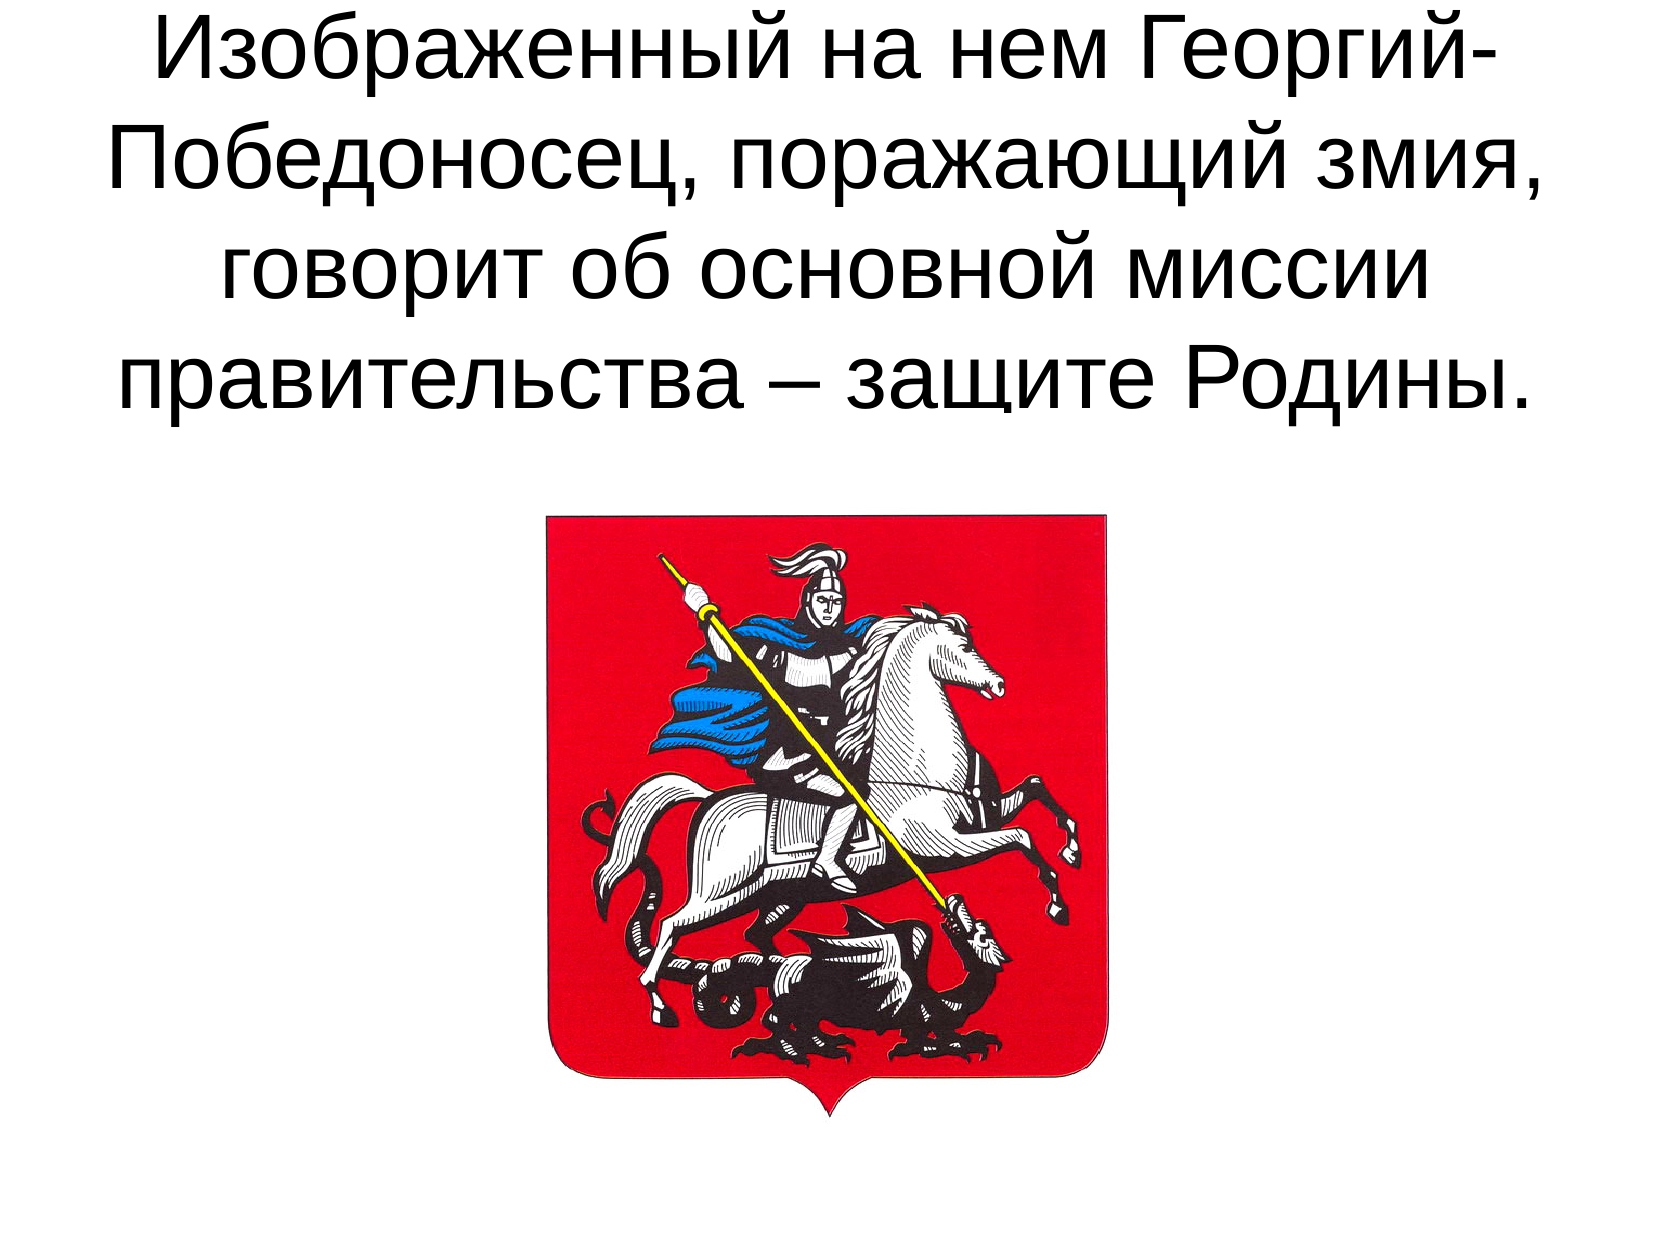

# Изображенный на нем Георгий-Победоносец, поражающий змия, говорит об основной миссии правительства – защите Родины.